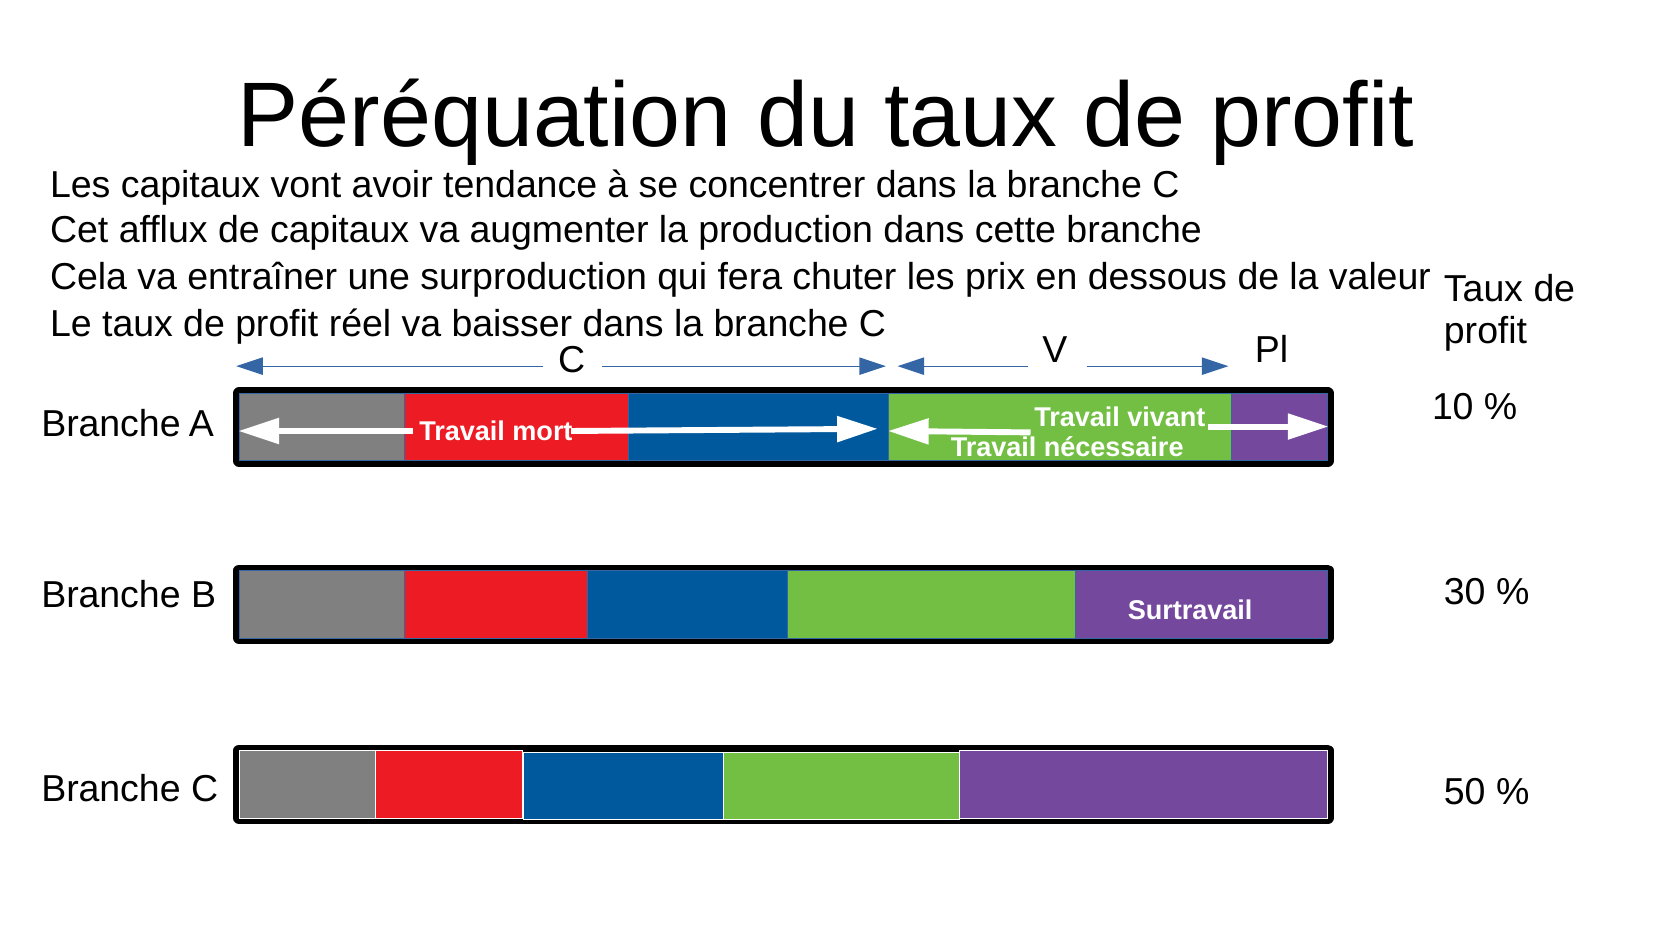

# Péréquation du taux de profit
Les capitaux vont avoir tendance à se concentrer dans la branche C
Cet afflux de capitaux va augmenter la production dans cette branche
Cela va entraîner une surproduction qui fera chuter les prix en dessous de la valeur
Taux de profit
Le taux de profit réel va baisser dans la branche C
V
Pl
C
10 %
Travail vivant
Branche A
Travail mort
Travail nécessaire
30 %
Branche B
Surtravail
Branche C
50 %